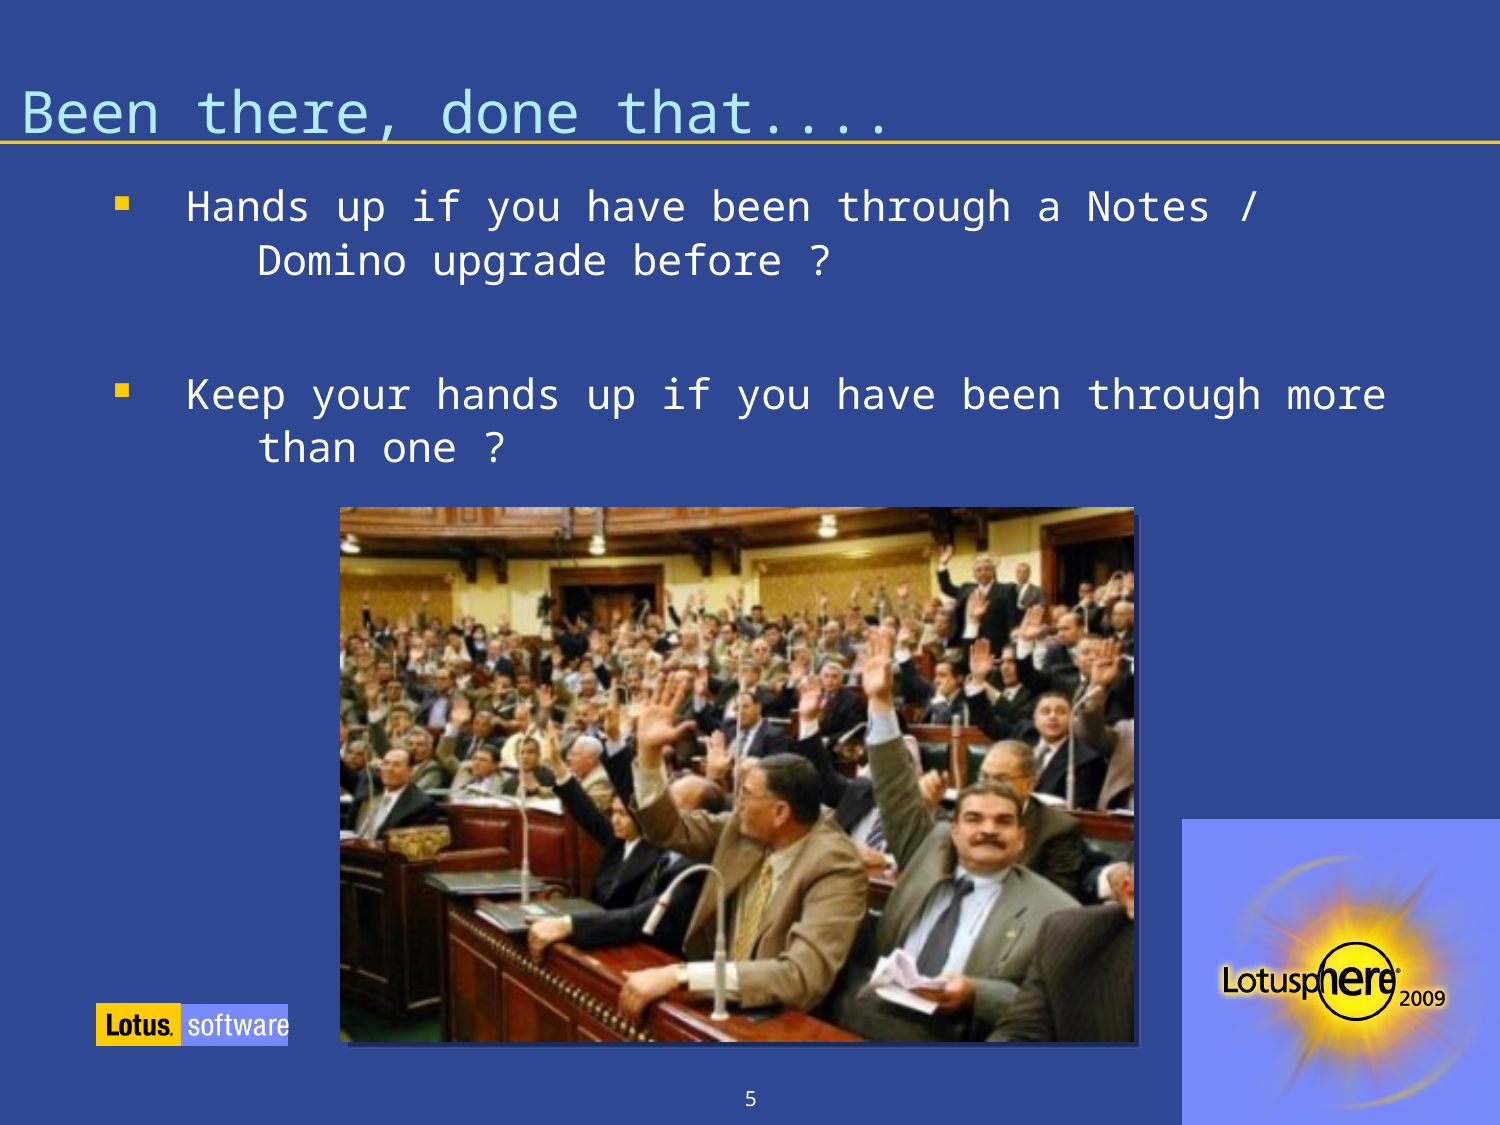

# Been there, done that....
Hands up if you have been through a Notes / Domino upgrade before ?
Keep your hands up if you have been through more than one ?
5